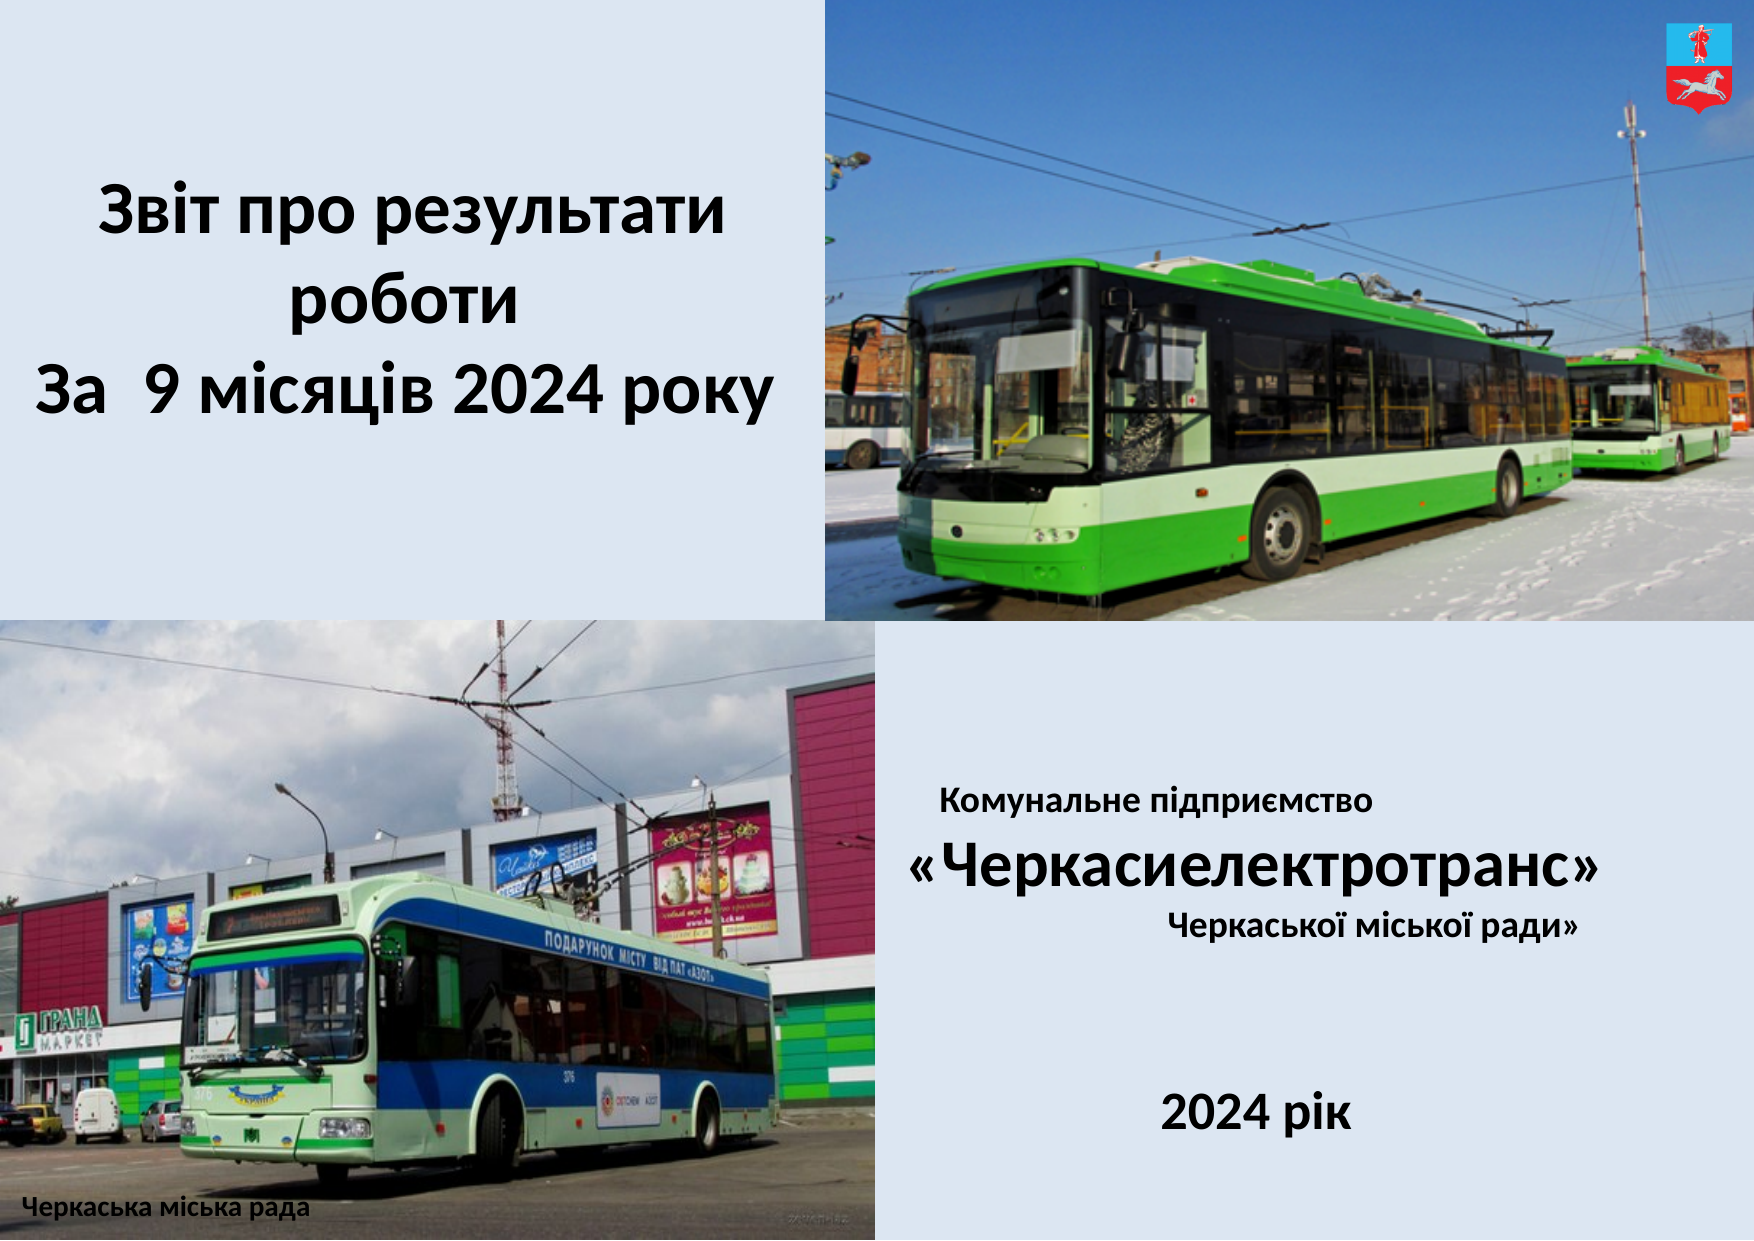

Звіт про результати роботи
За 9 місяців 2024 року
 Комунальне підприємство «Черкасиелектротранс»
 Черкаської міської ради»
2024 рік
Черкаська міська рада